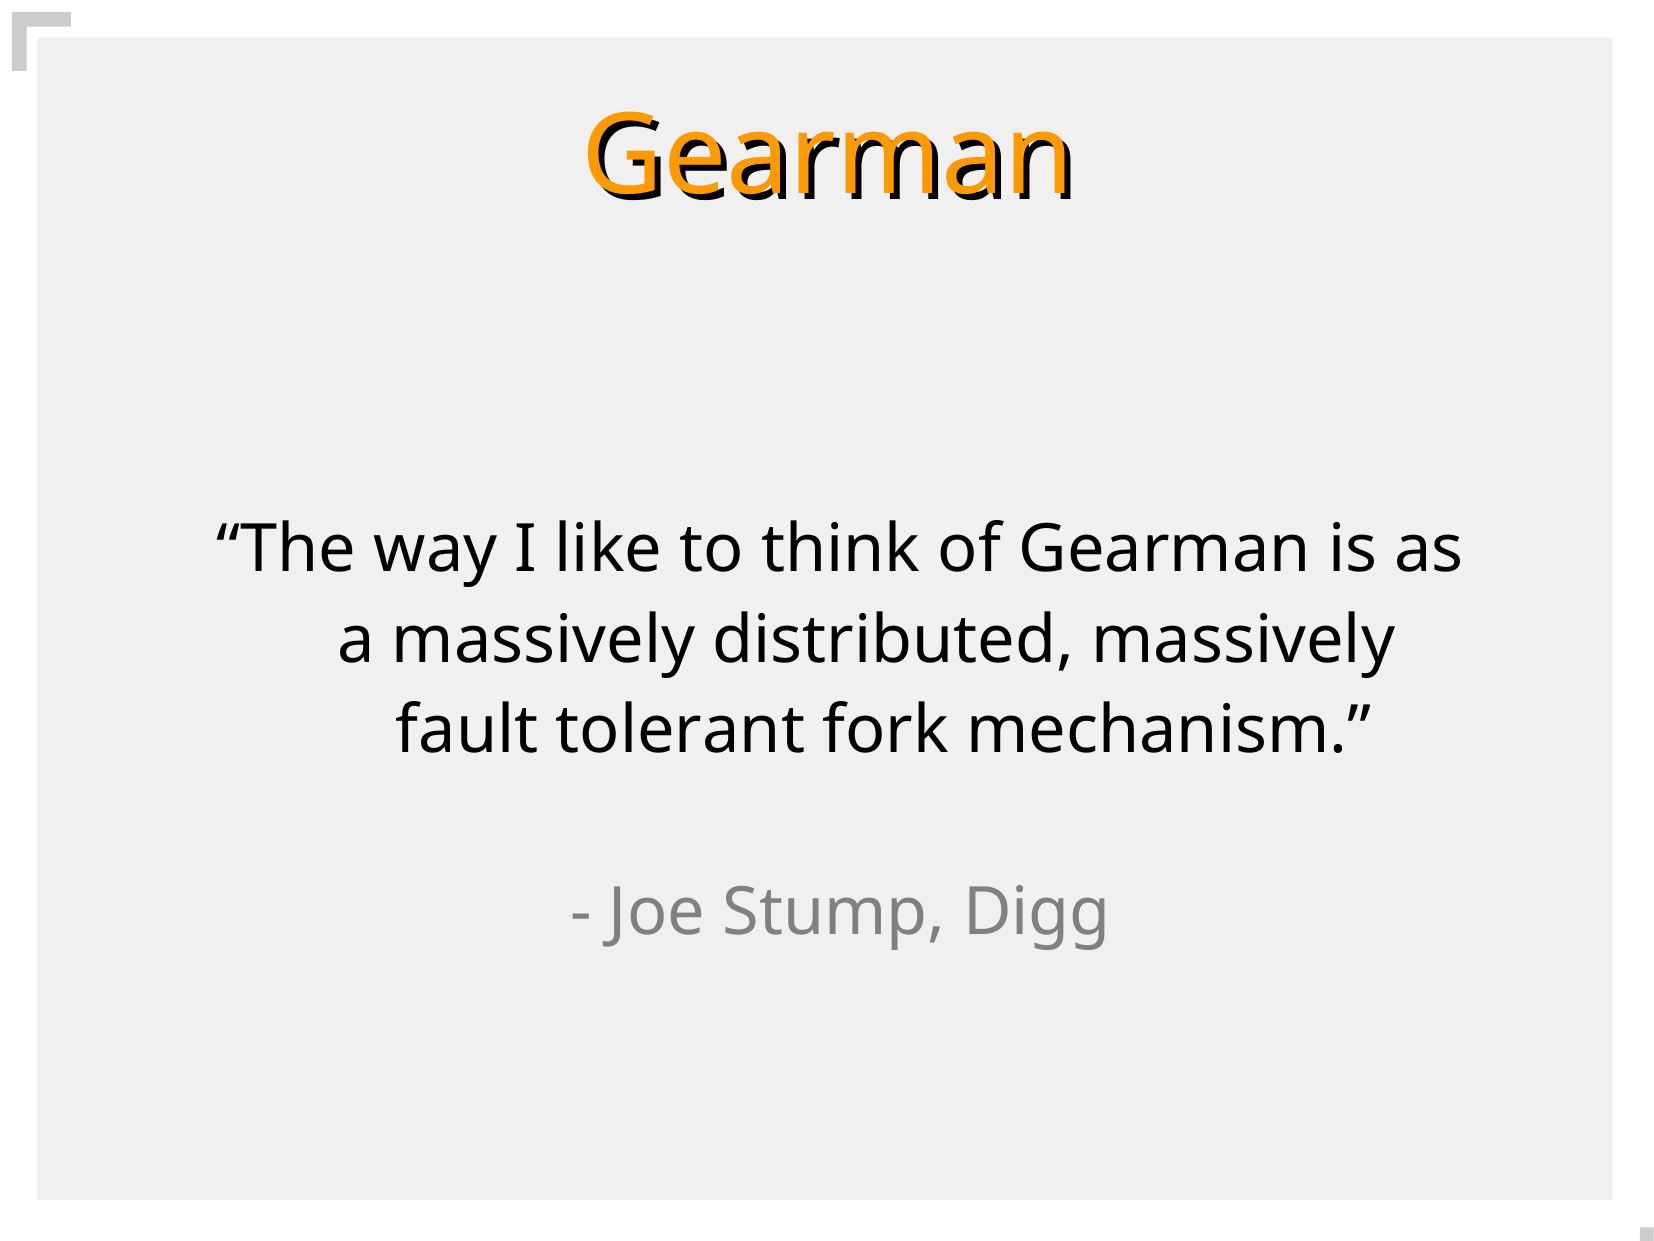

# Gearman
“The way I like to think of Gearman is as
 a massively distributed, massively
 fault tolerant fork mechanism.”
- Joe Stump, Digg